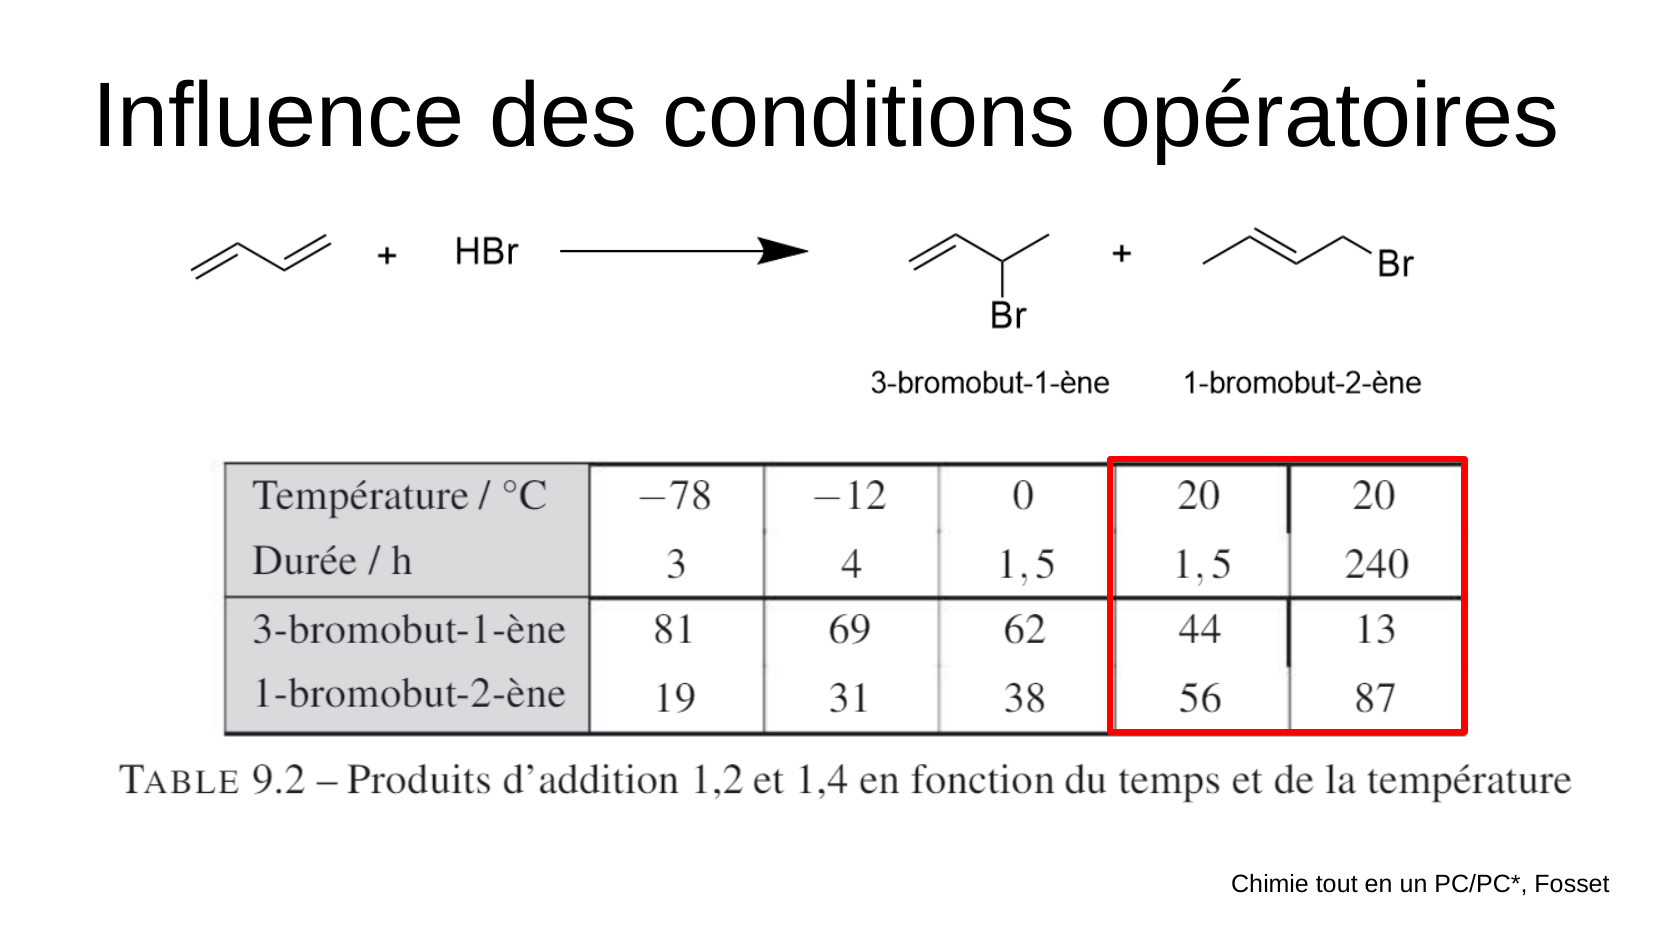

# Influence des conditions opératoires
Chimie tout en un PC/PC*, Fosset